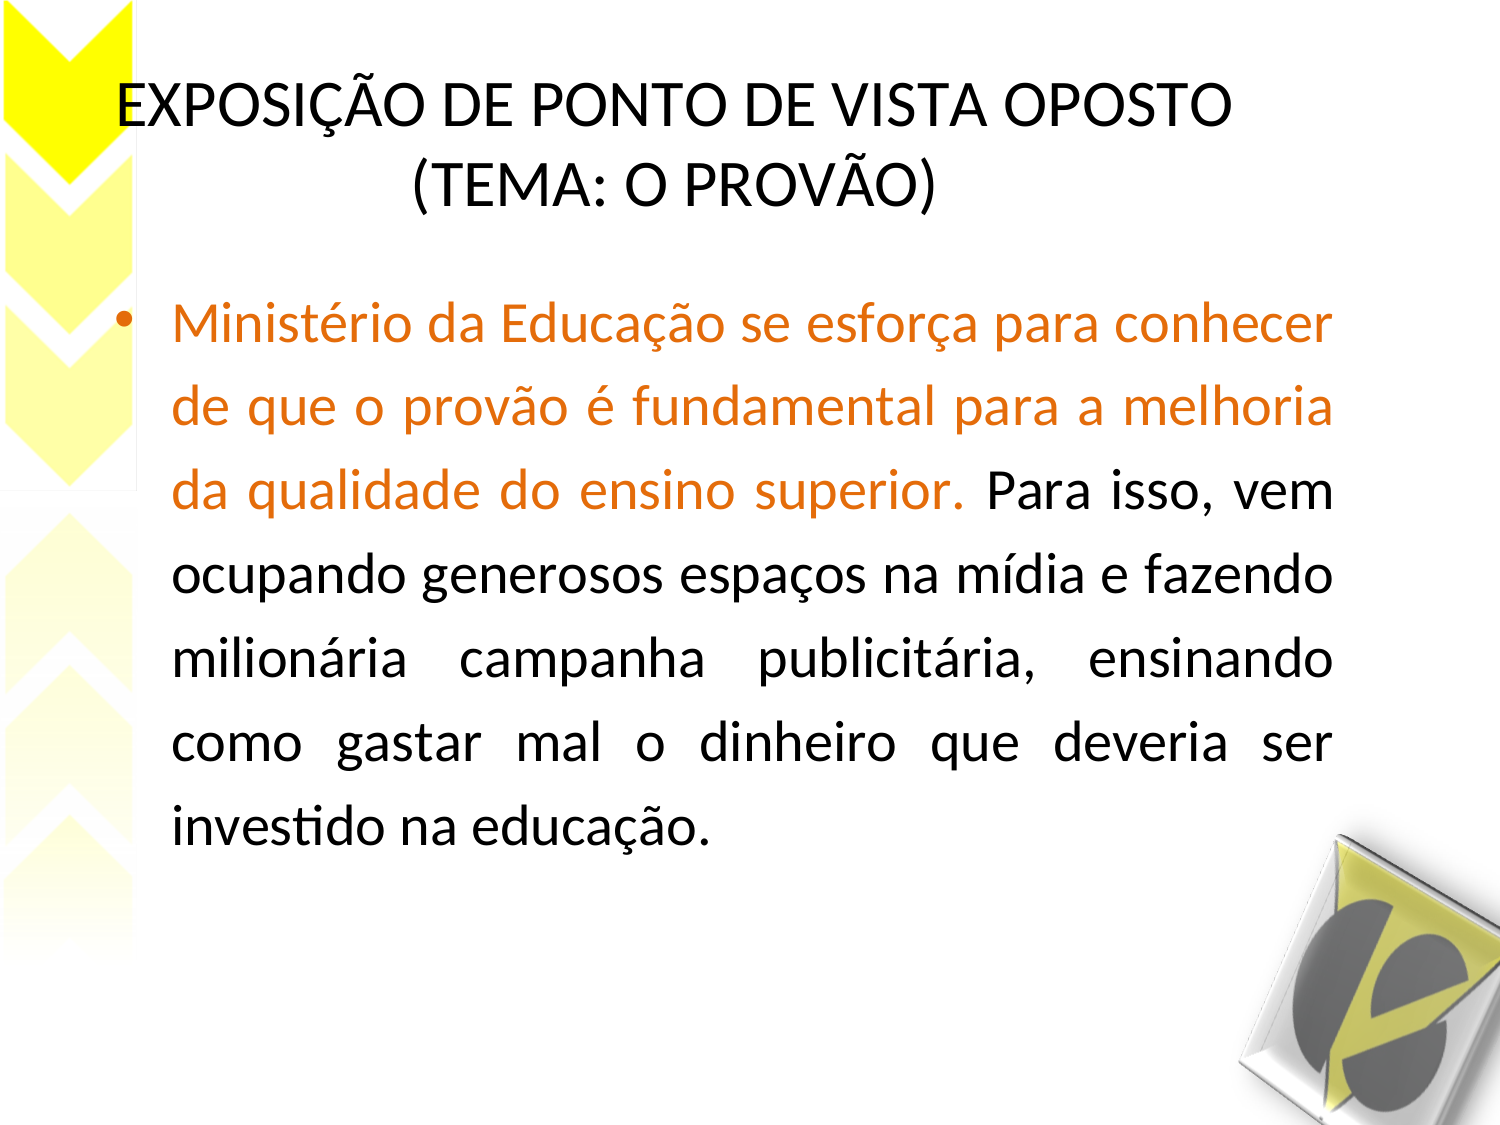

# EXPOSIÇÃO DE PONTO DE VISTA OPOSTO (TEMA: O PROVÃO)
Ministério da Educação se esforça para conhecer de que o provão é fundamental para a melhoria da qualidade do ensino superior. Para isso, vem ocupando generosos espaços na mídia e fazendo milionária campanha publicitária, ensinando como gastar mal o dinheiro que deveria ser investido na educação.